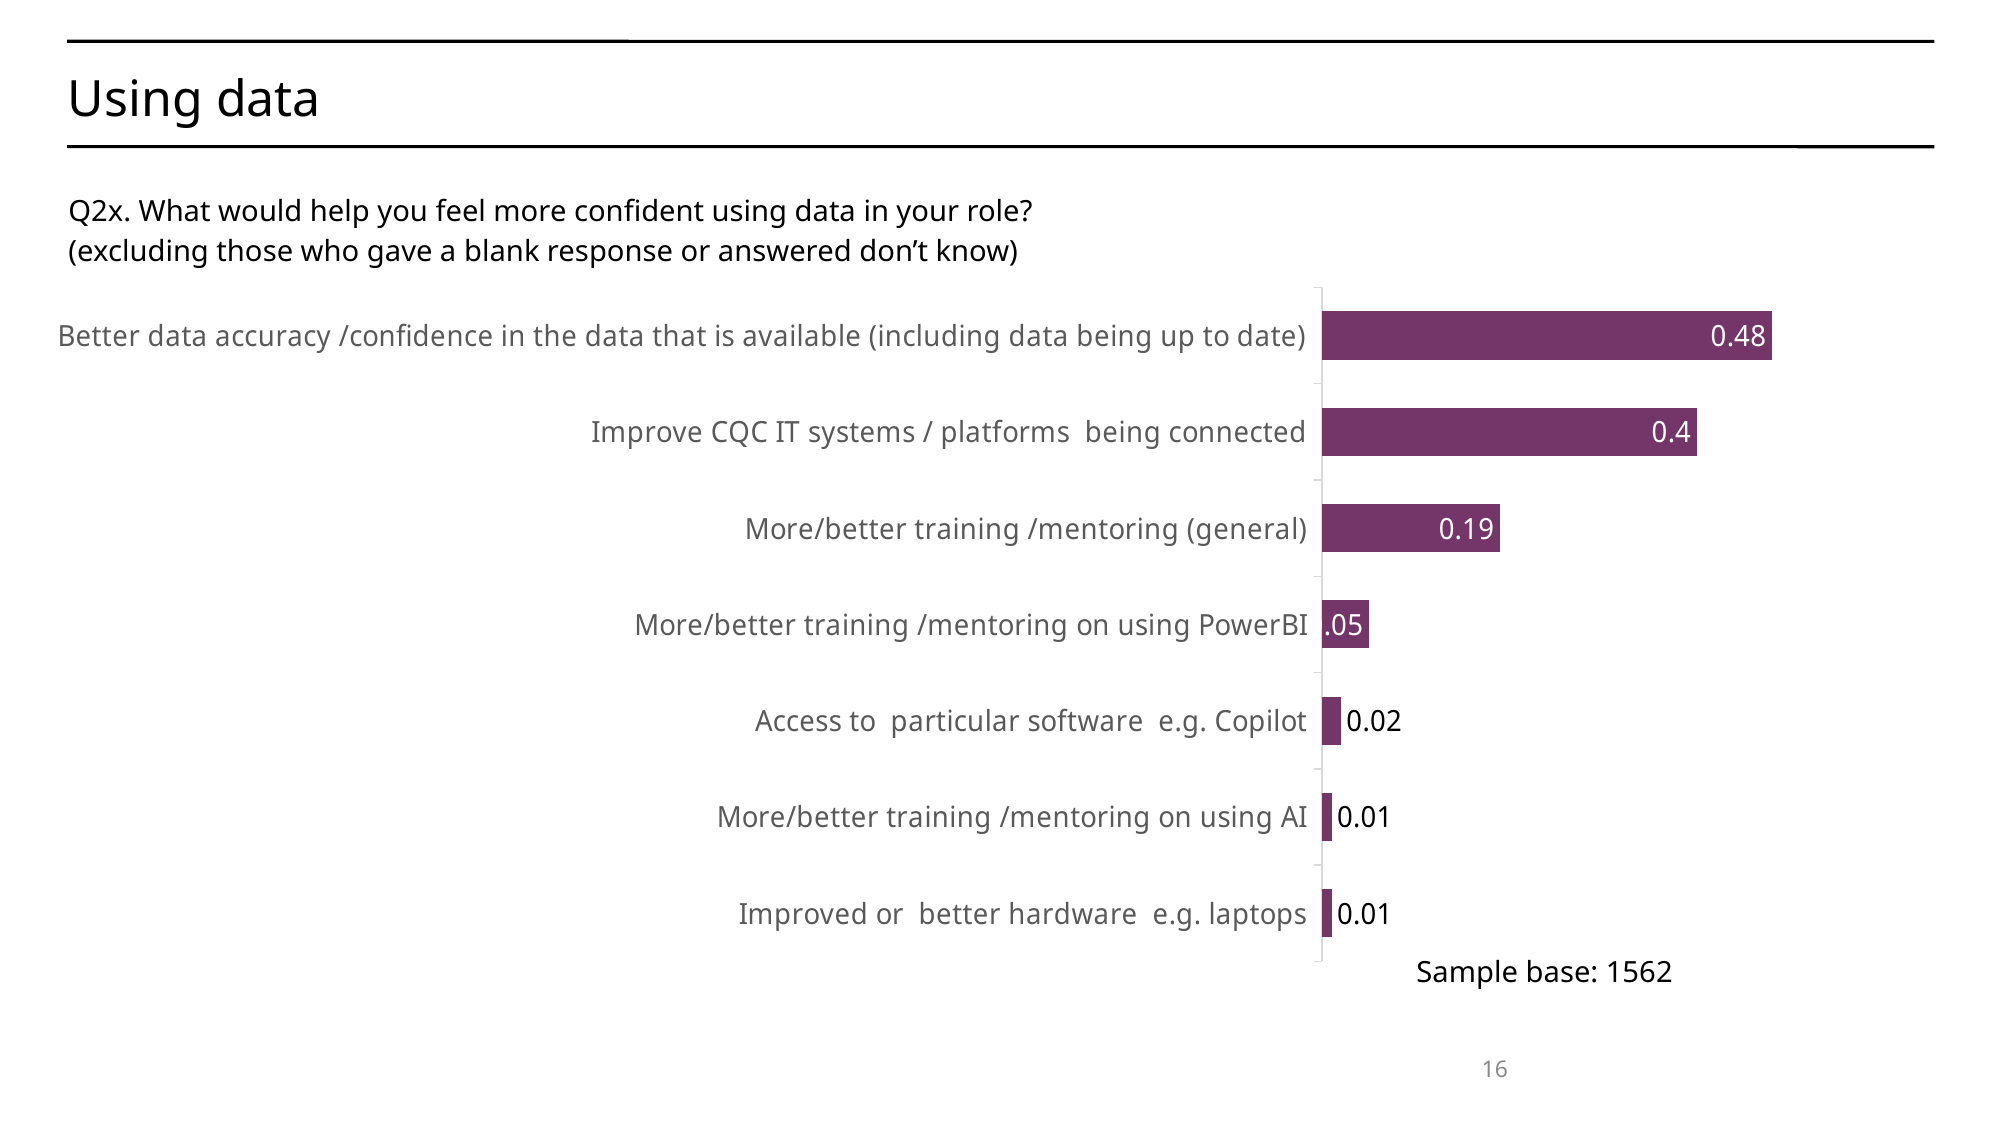

# Using data
Q2x. What would help you feel more confident using data in your role? (excluding those who gave a blank response or answered don’t know)
### Chart
| Category | x |
|---|---|
| Better data accuracy /confidence in the data that is available (including data being up to date) | 0.48 |
| Improve CQC IT systems / platforms being connected | 0.4 |
| More/better training /mentoring (general) | 0.19 |
| More/better training /mentoring on using PowerBI | 0.05 |
| Access to particular software e.g. Copilot | 0.02 |
| More/better training /mentoring on using AI | 0.01 |
| Improved or better hardware e.g. laptops | 0.01 |Sample base: 1562
6